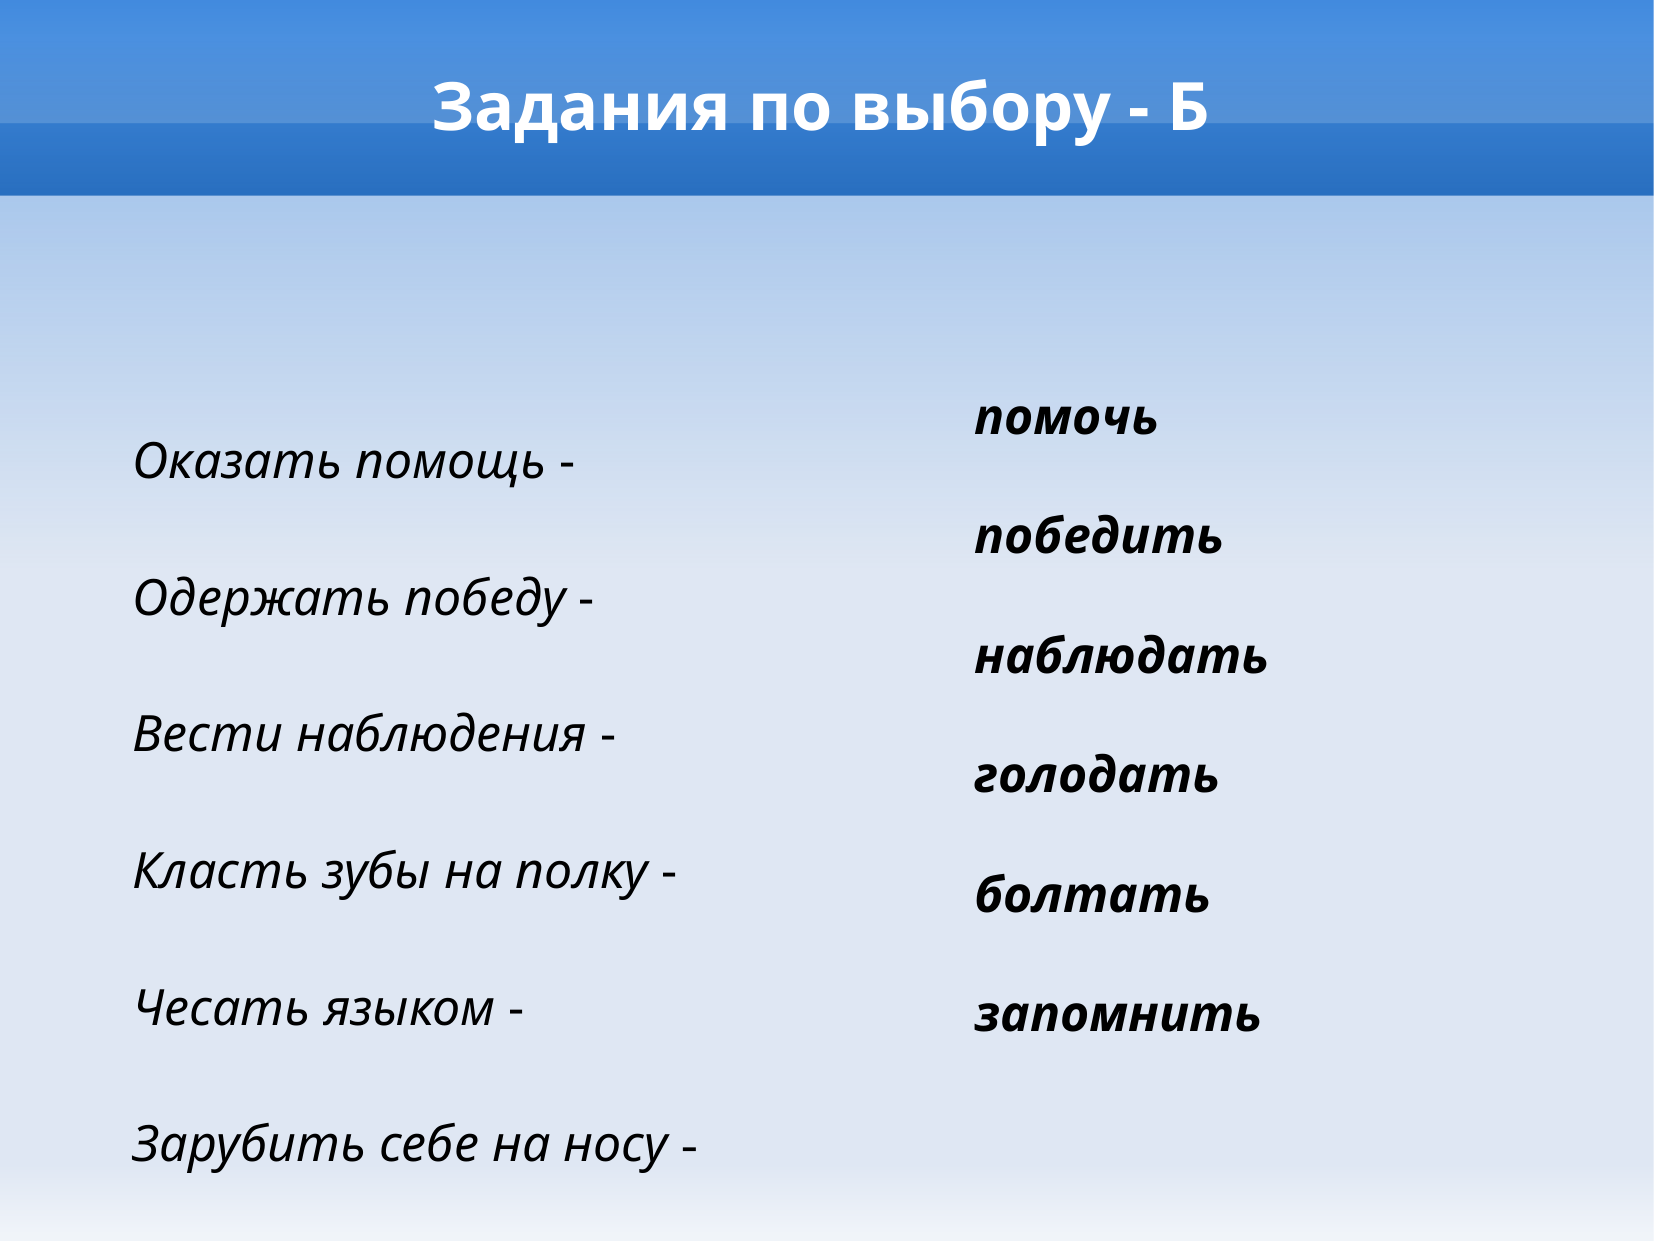

# Задания по выбору - Б
Оказать помощь -
Одержать победу -
Вести наблюдения -
Класть зубы на полку -
Чесать языком -
Зарубить себе на носу -
помочь
победить
наблюдать
голодать
болтать
запомнить